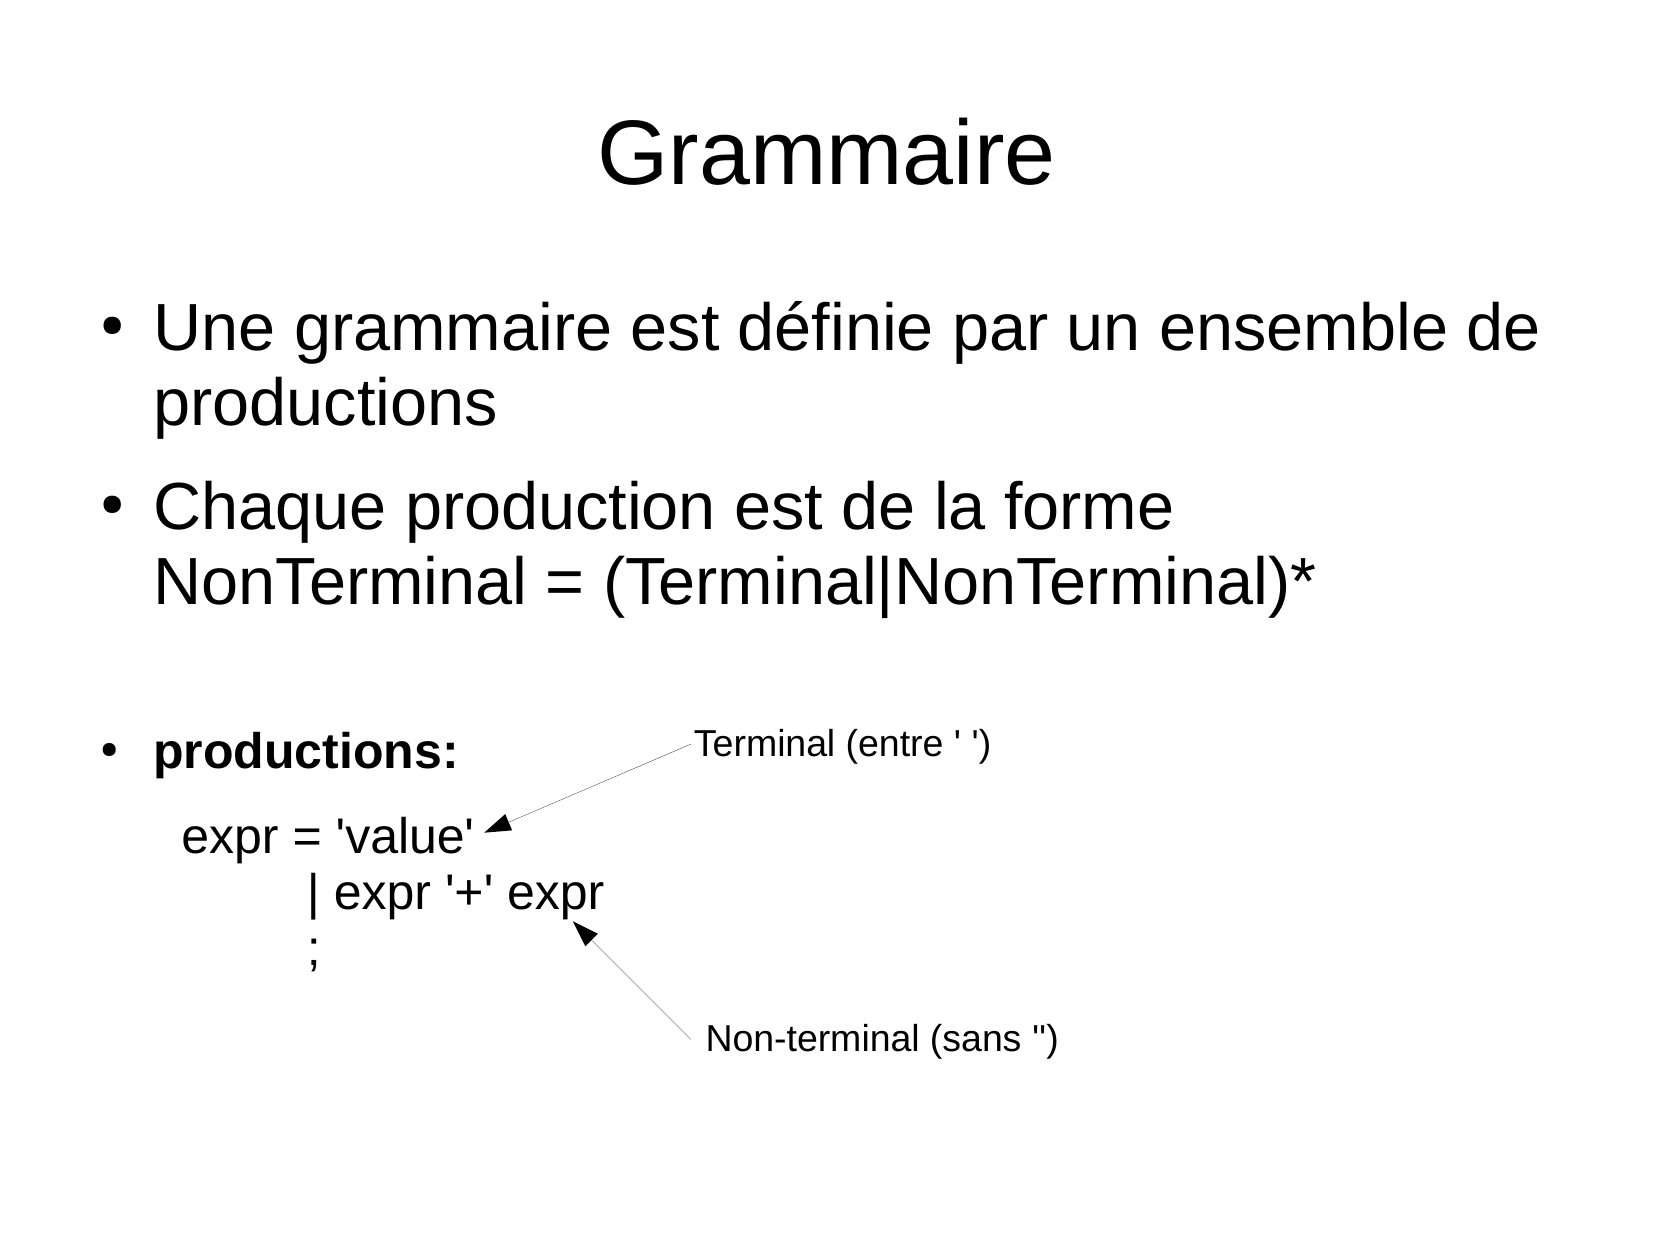

# Grammaire
Une grammaire est définie par un ensemble de productions
Chaque production est de la forme
NonTerminal = (Terminal|NonTerminal)*
productions:
 expr = 'value'
 | expr '+' expr
 ;
Terminal (entre ' ')
Non-terminal (sans '')